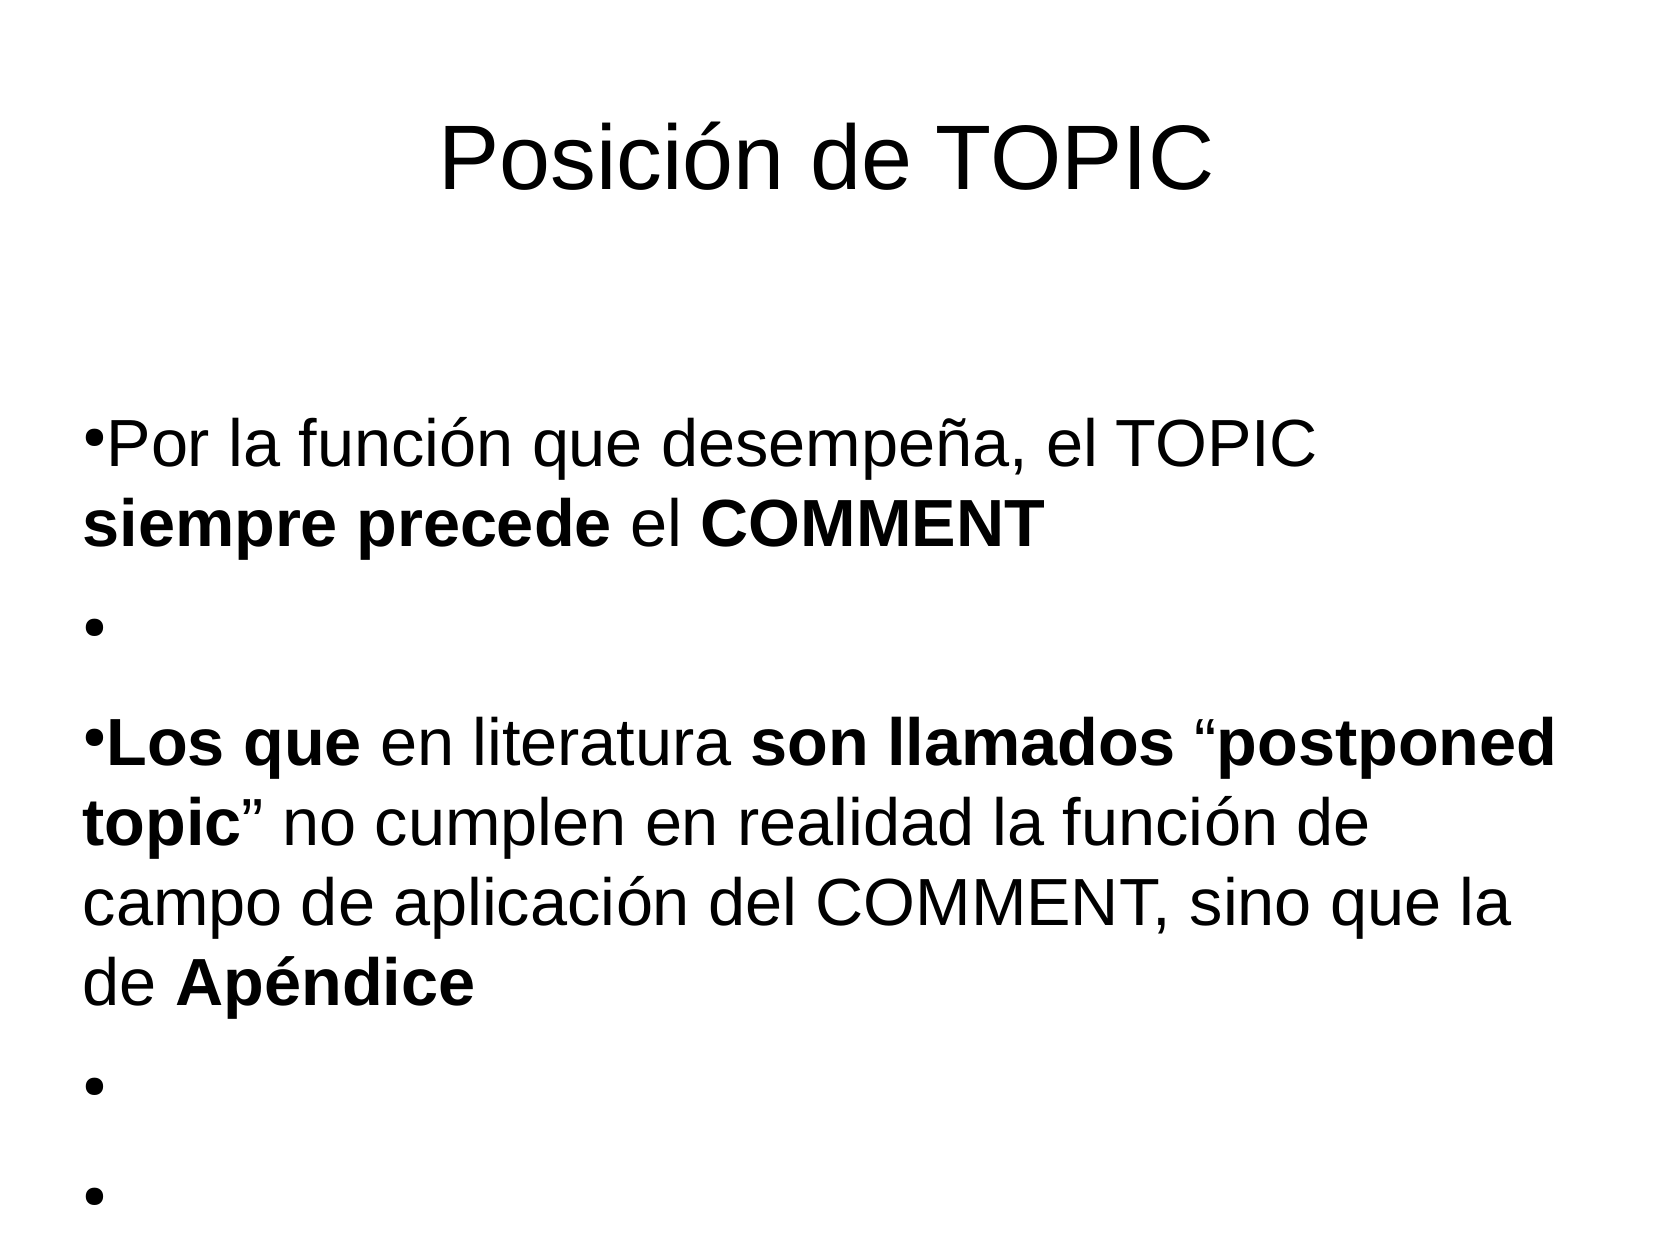

# Posición de TOPIC
Por la función que desempeña, el TOPIC siempre precede el COMMENT
Los que en literatura son llamados “postponed topic” no cumplen en realidad la función de campo de aplicación del COMMENT, sino que la de Apéndice